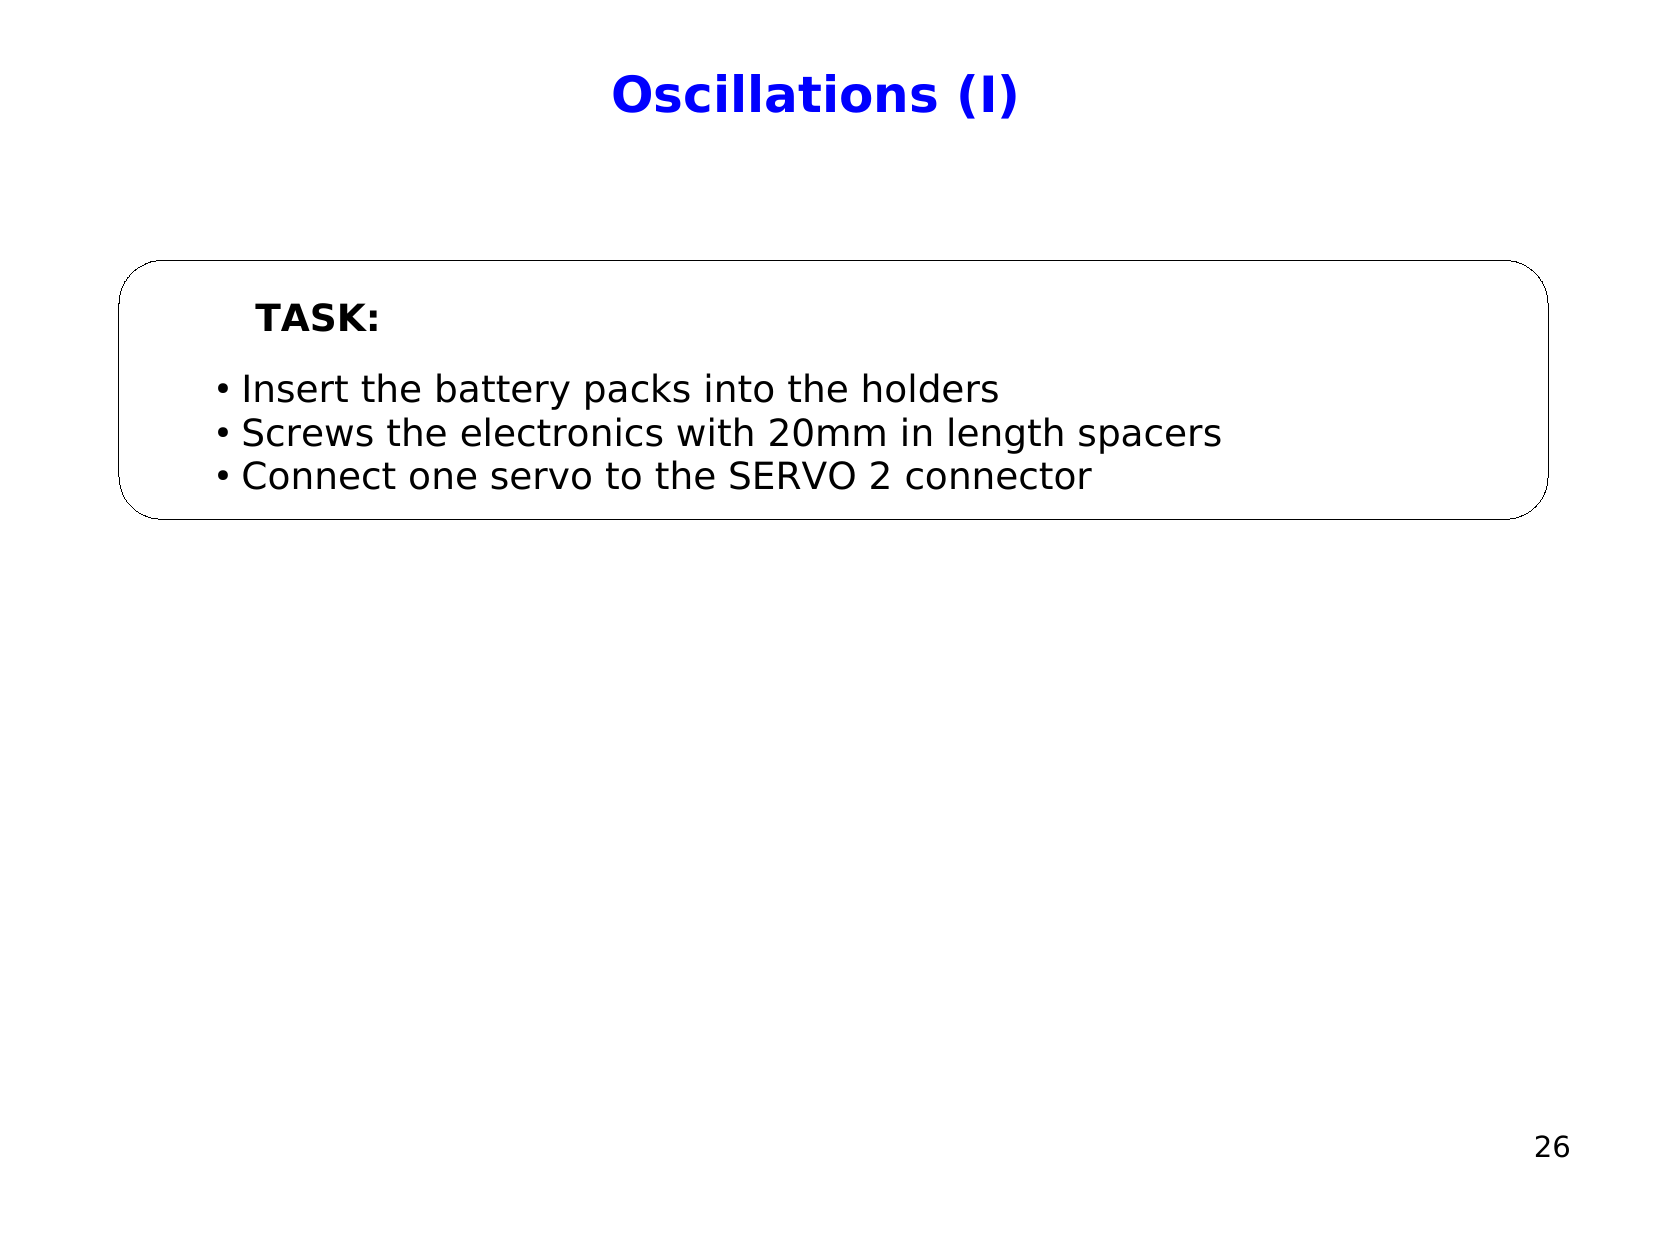

Oscillations (I)
TASK:
 Insert the battery packs into the holders
 Screws the electronics with 20mm in length spacers
 Connect one servo to the SERVO 2 connector
26